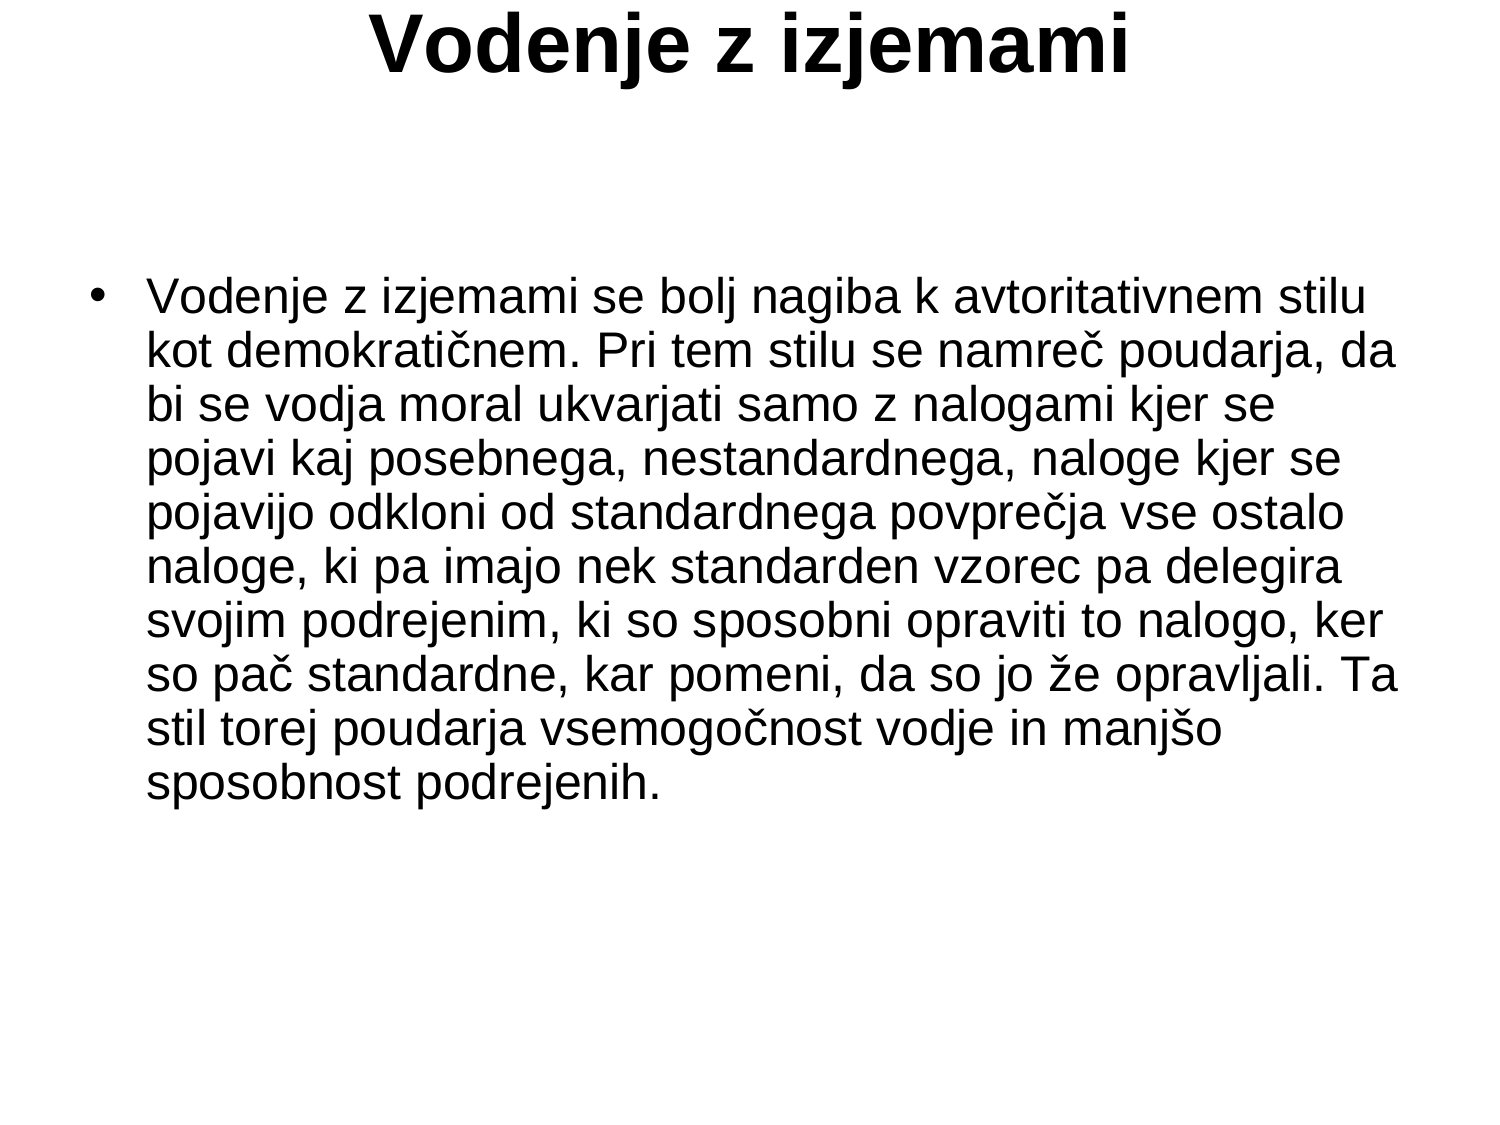

# Vodenje z izjemami
Vodenje z izjemami se bolj nagiba k avtoritativnem stilu kot demokratičnem. Pri tem stilu se namreč poudarja, da bi se vodja moral ukvarjati samo z nalogami kjer se pojavi kaj posebnega, nestandardnega, naloge kjer se pojavijo odkloni od standardnega povprečja vse ostalo naloge, ki pa imajo nek standarden vzorec pa delegira svojim podrejenim, ki so sposobni opraviti to nalogo, ker so pač standardne, kar pomeni, da so jo že opravljali. Ta stil torej poudarja vsemogočnost vodje in manjšo sposobnost podrejenih.